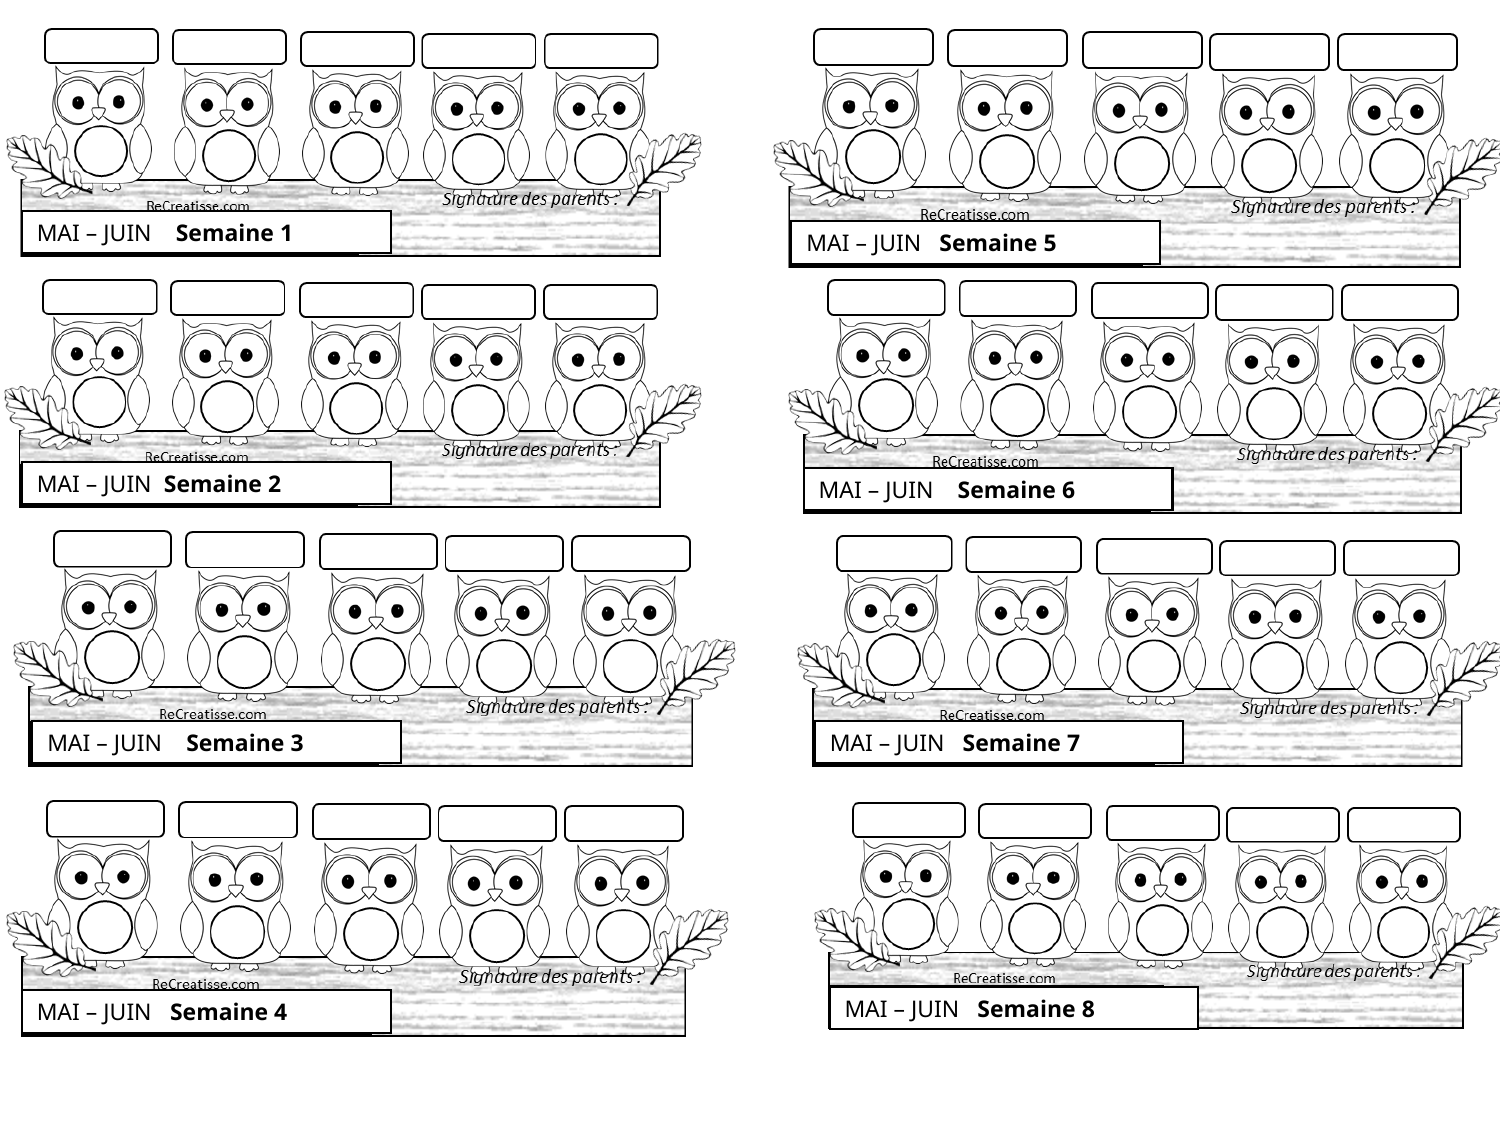

MAI – JUIN Semaine 1
MAI – JUIN Semaine 5
MAI – JUIN Semaine 2
MAI – JUIN Semaine 6
MAI – JUIN Semaine 3
MAI – JUIN Semaine 7
MAI – JUIN Semaine 8
MAI – JUIN Semaine 4